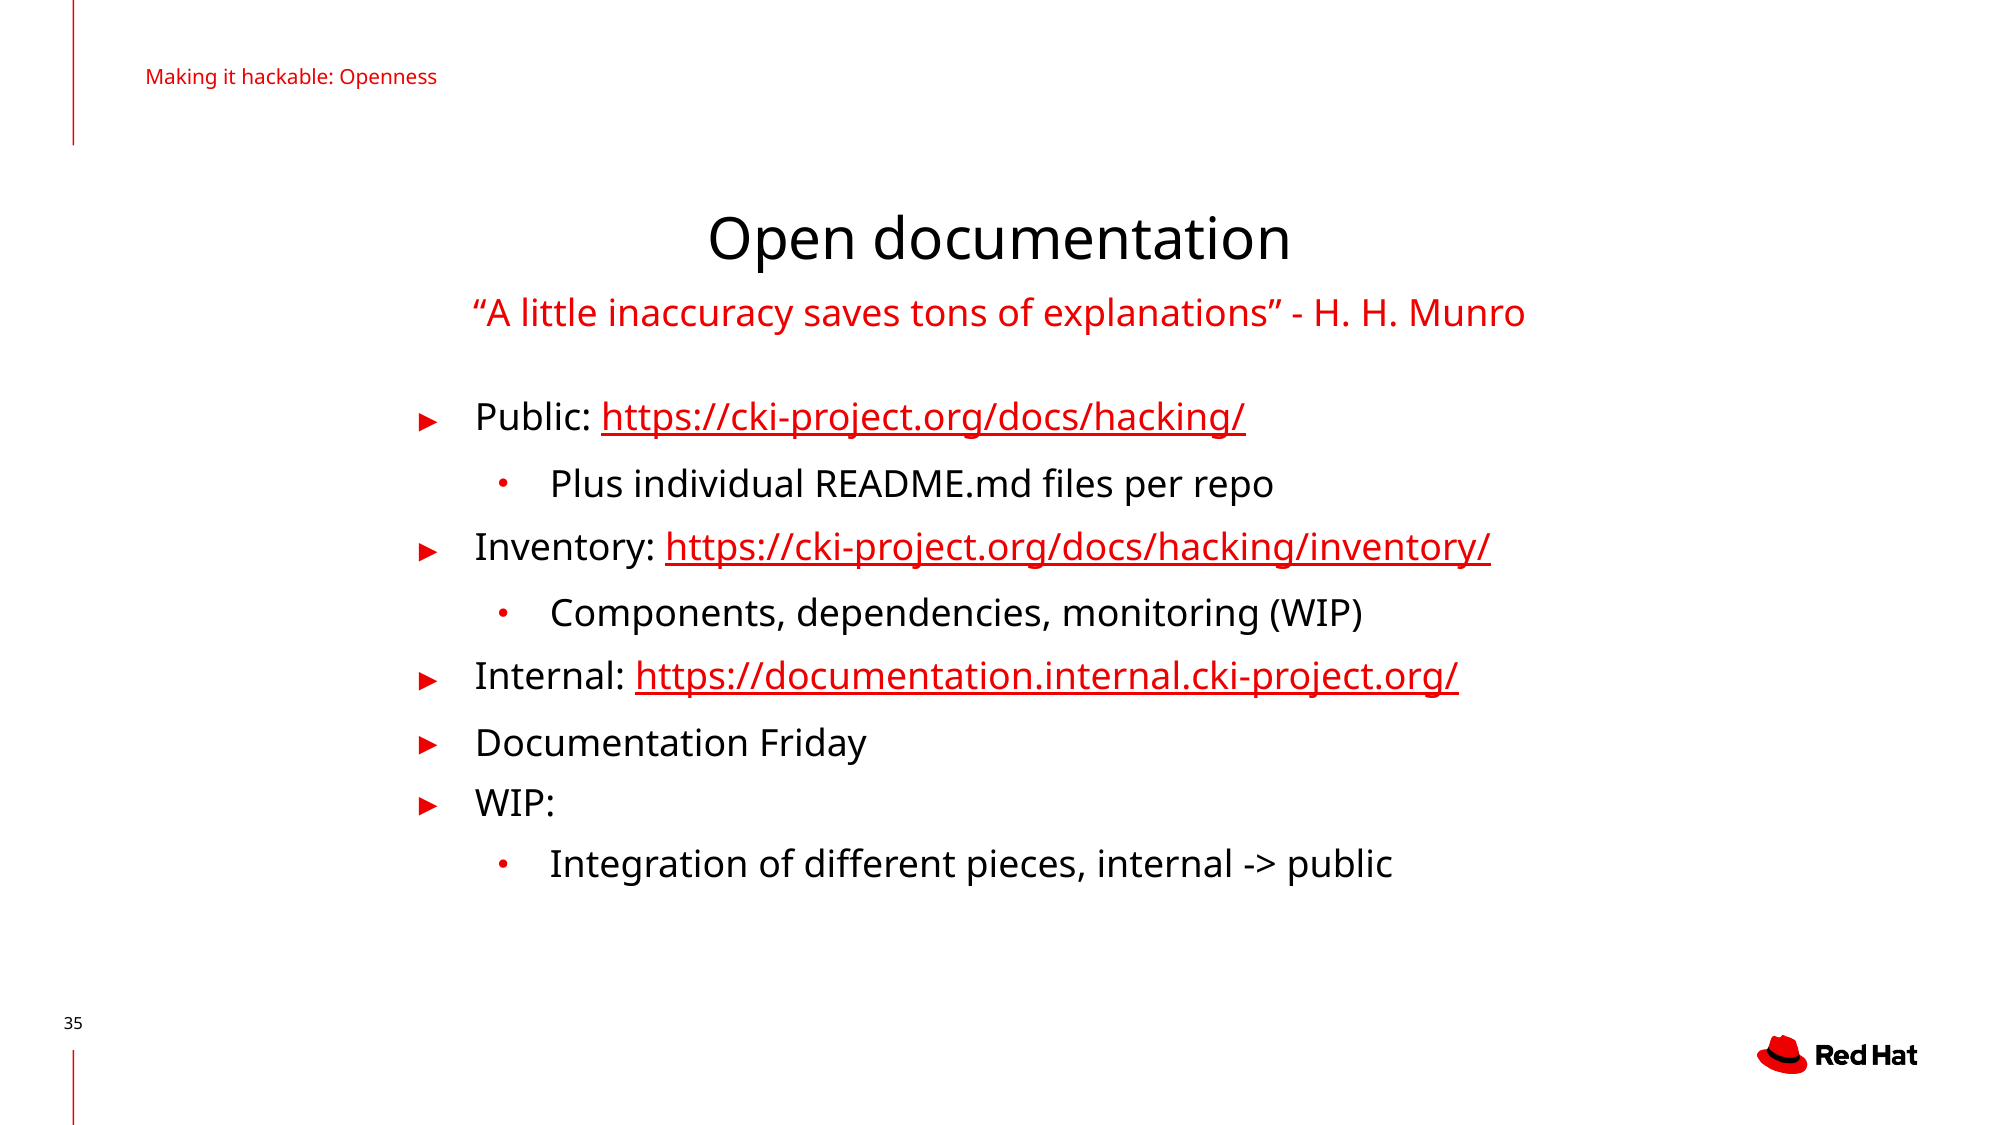

# Making it hackable: Openness
Open documentation
“A little inaccuracy saves tons of explanations” - H. H. Munro
Public: https://cki-project.org/docs/hacking/
Plus individual README.md files per repo
Inventory: https://cki-project.org/docs/hacking/inventory/
Components, dependencies, monitoring (WIP)
Internal: https://documentation.internal.cki-project.org/
Documentation Friday
WIP:
Integration of different pieces, internal -> public